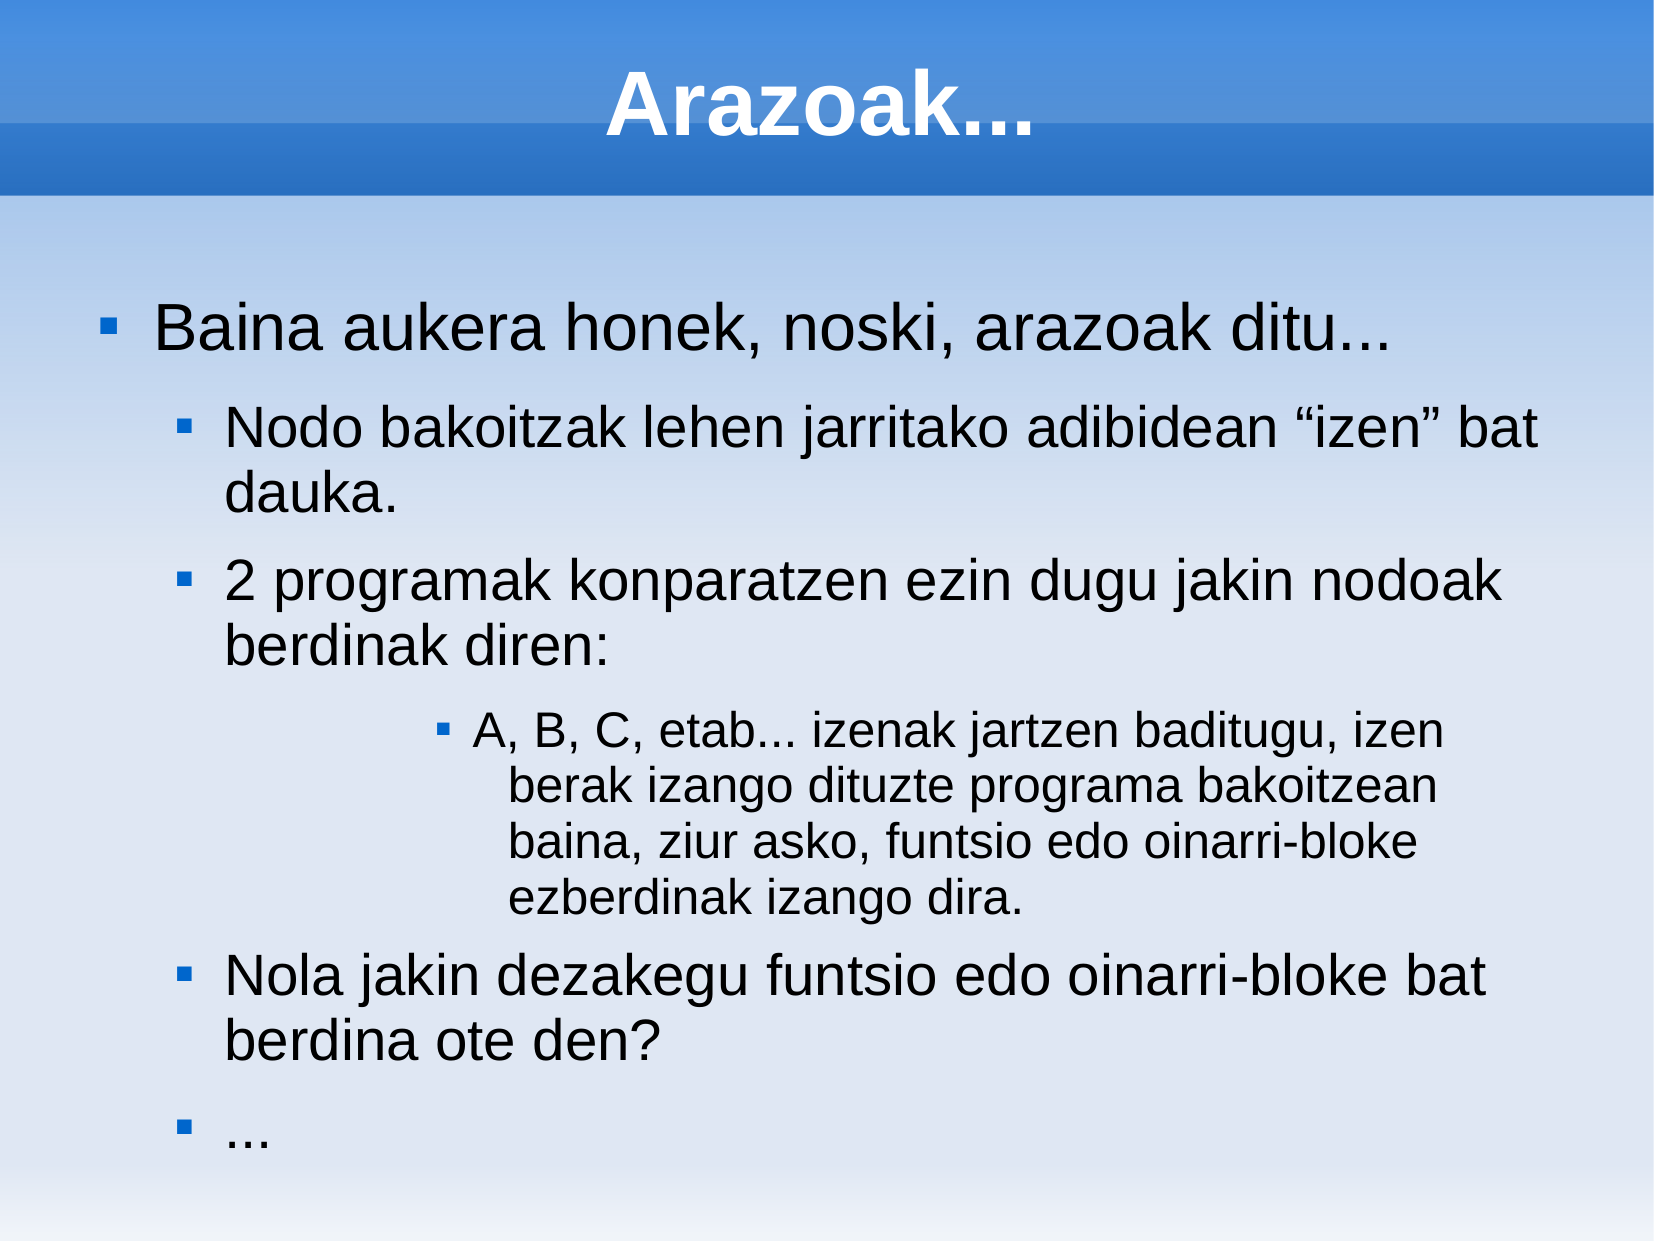

# Arazoak...
Baina aukera honek, noski, arazoak ditu...
Nodo bakoitzak lehen jarritako adibidean “izen” bat dauka.
2 programak konparatzen ezin dugu jakin nodoak berdinak diren:
A, B, C, etab... izenak jartzen baditugu, izen berak izango dituzte programa bakoitzean baina, ziur asko, funtsio edo oinarri-bloke ezberdinak izango dira.
Nola jakin dezakegu funtsio edo oinarri-bloke bat berdina ote den?
...